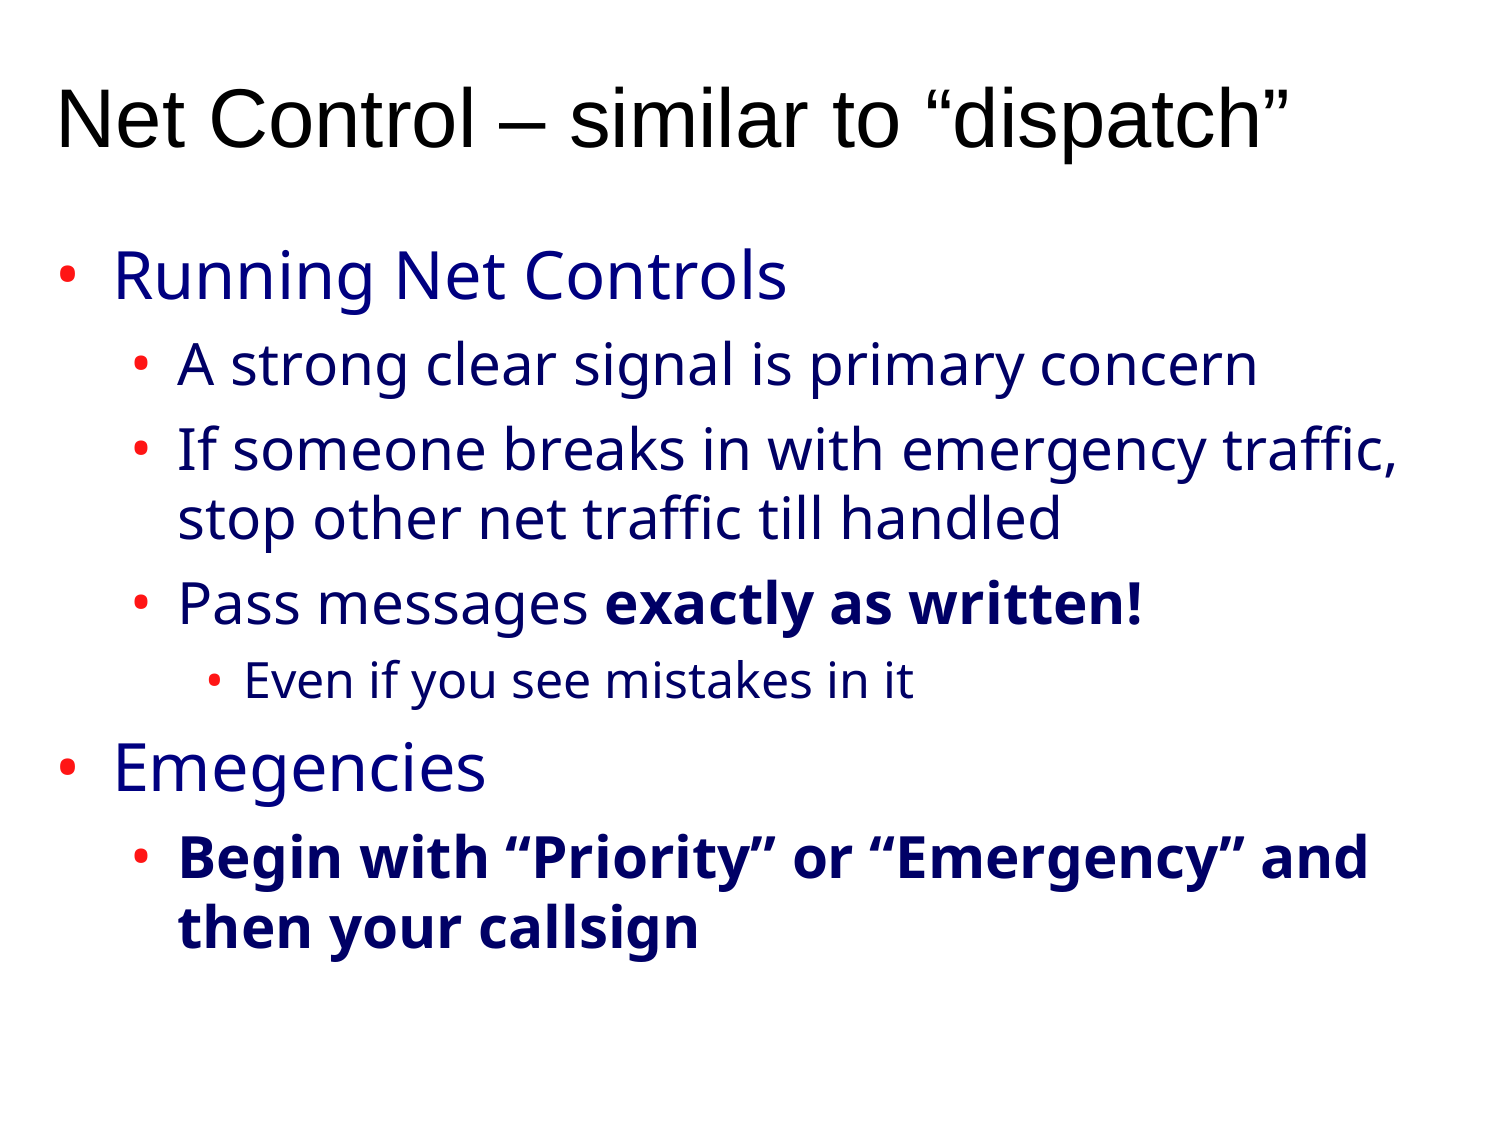

# Net Control – similar to “dispatch”
Running Net Controls
A strong clear signal is primary concern
If someone breaks in with emergency traffic, stop other net traffic till handled
Pass messages exactly as written!
Even if you see mistakes in it
Emegencies
Begin with “Priority” or “Emergency” and then your callsign